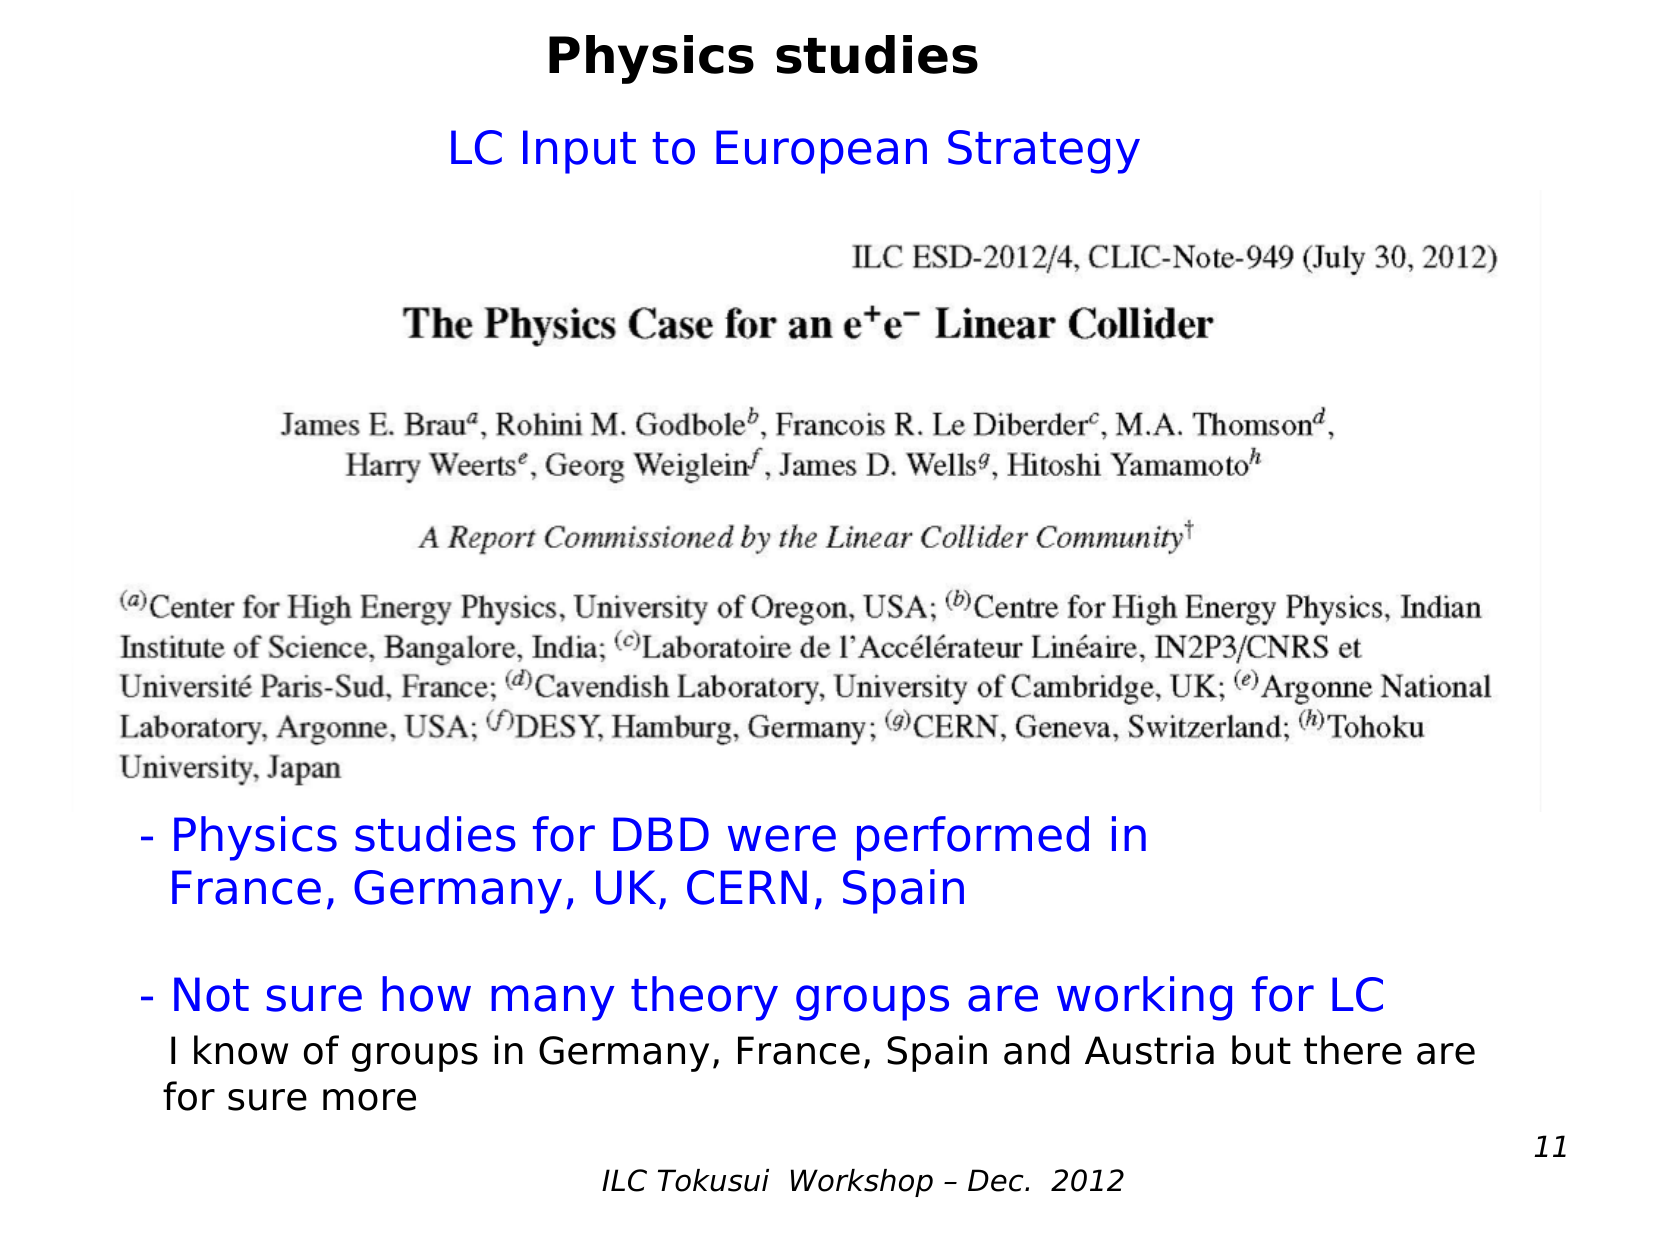

Physics studies
LC Input to European Strategy
- Physics studies for DBD were performed in
 France, Germany, UK, CERN, Spain
- Not sure how many theory groups are working for LC
 I know of groups in Germany, France, Spain and Austria but there are
 for sure more
FCPPL Workshop - March 2012
11